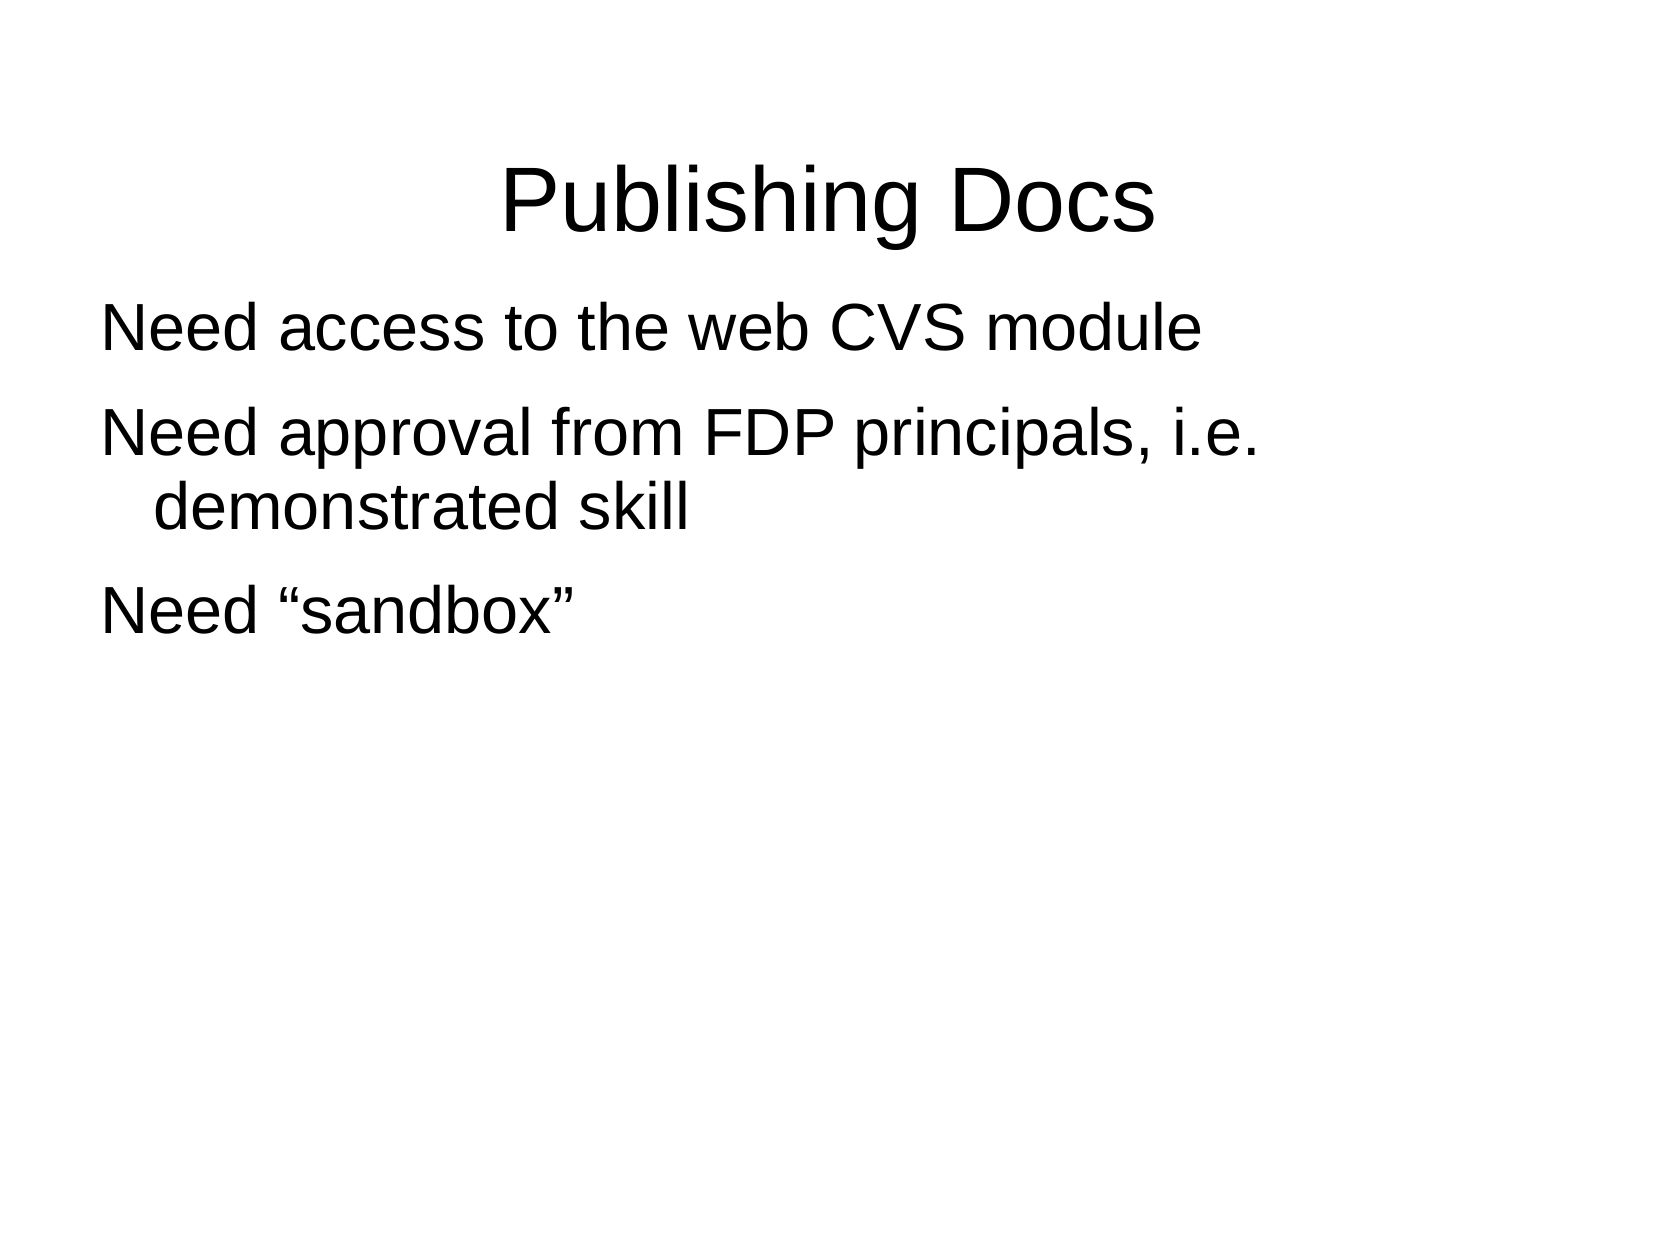

# Publishing Docs
Need access to the web CVS module
Need approval from FDP principals, i.e. demonstrated skill
Need “sandbox”